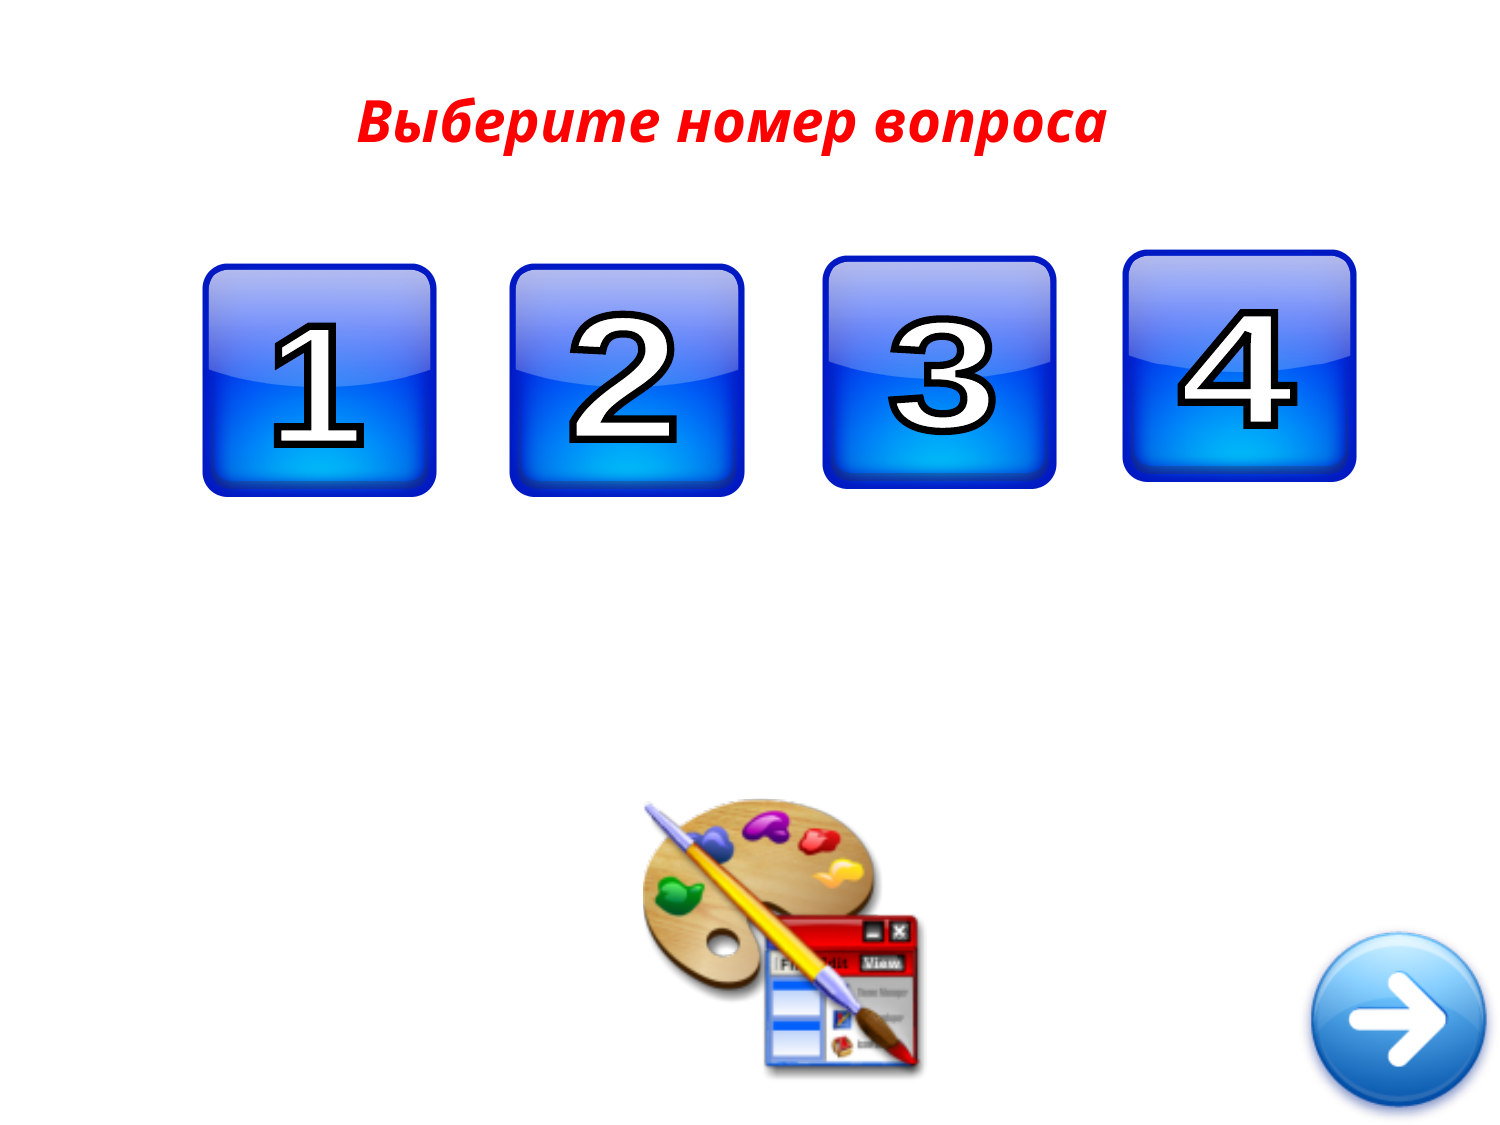

Выберите номер вопроса
4
2
3
1